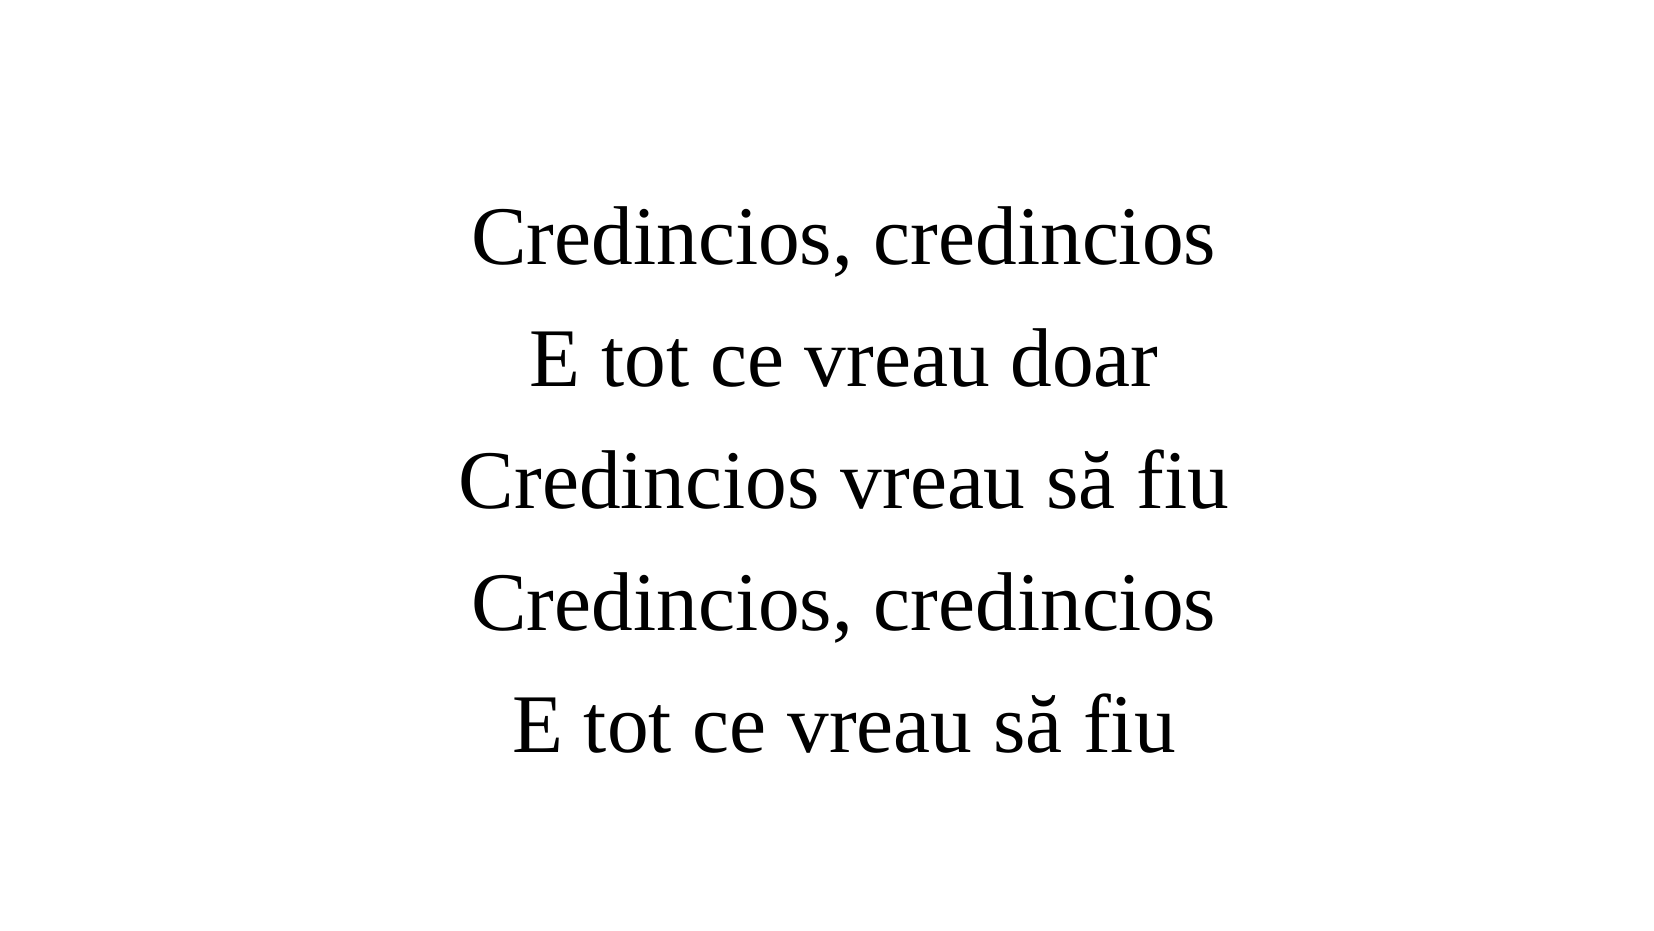

# Credincios, credincios
E tot ce vreau doar
Credincios vreau să fiu
Credincios, credincios
E tot ce vreau să fiu